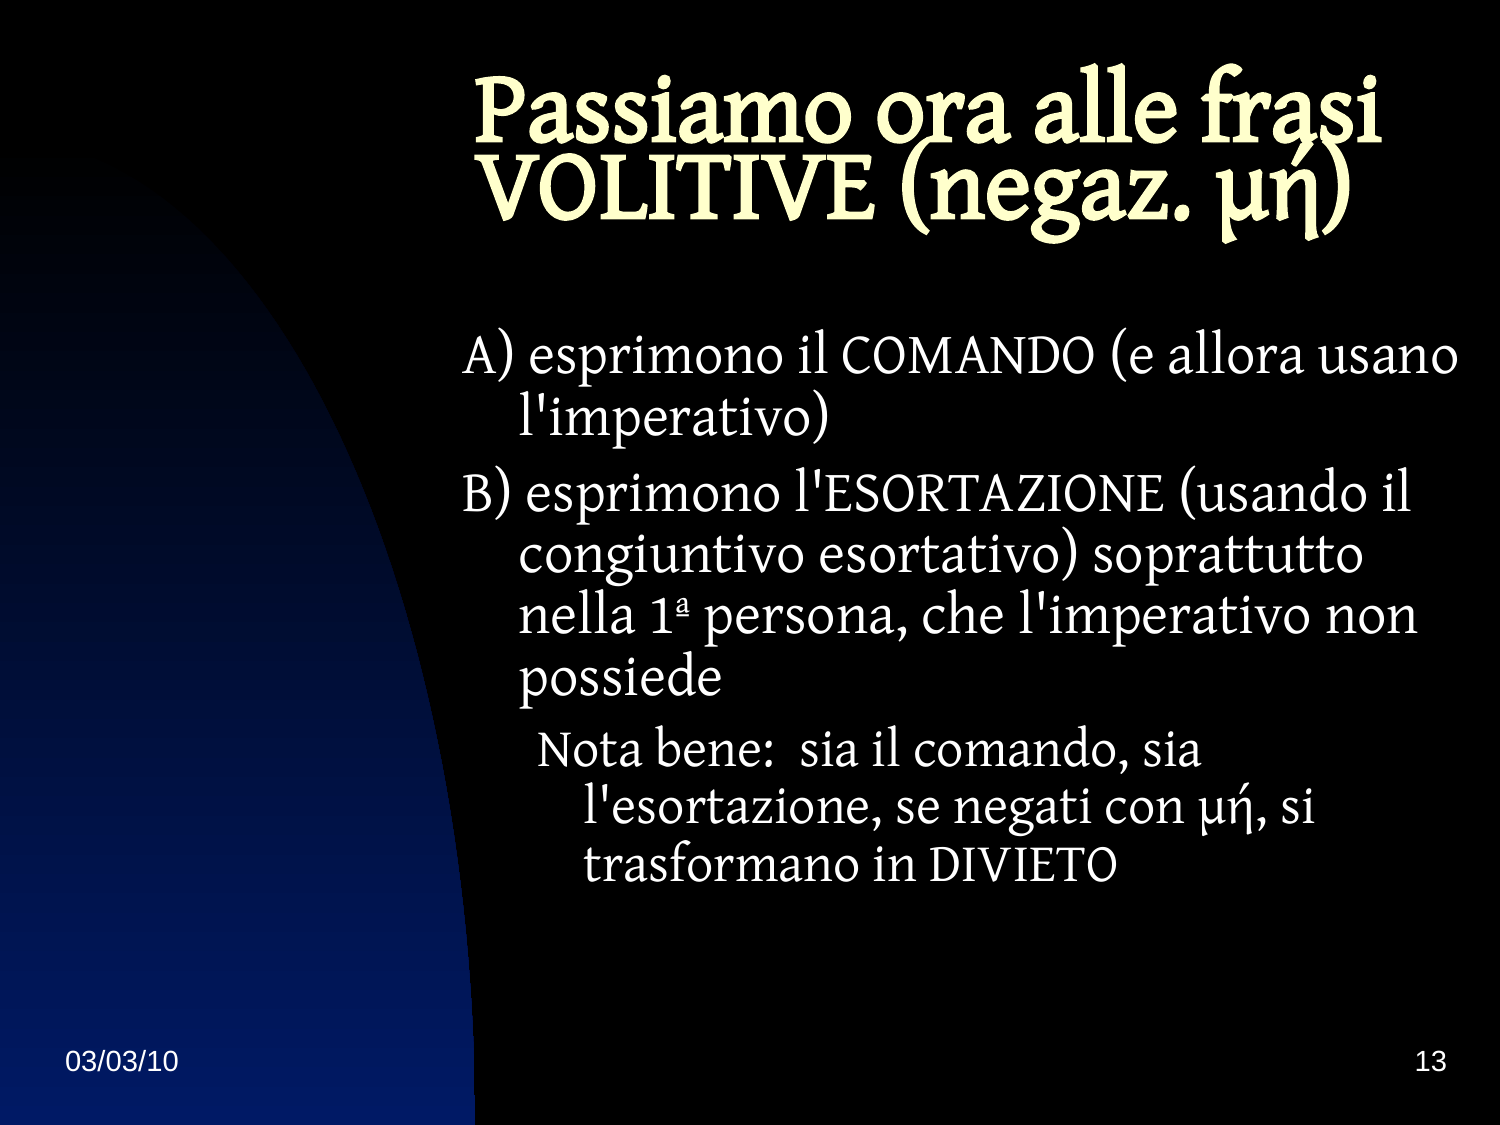

# Passiamo ora alle frasi VOLITIVE (negaz. μή)
A) esprimono il COMANDO (e allora usano l'imperativo)
B) esprimono l'ESORTAZIONE (usando il congiuntivo esortativo) soprattutto nella 1ª persona, che l'imperativo non possiede
Nota bene: sia il comando, sia l'esortazione, se negati con μή, si trasformano in DIVIETO
13